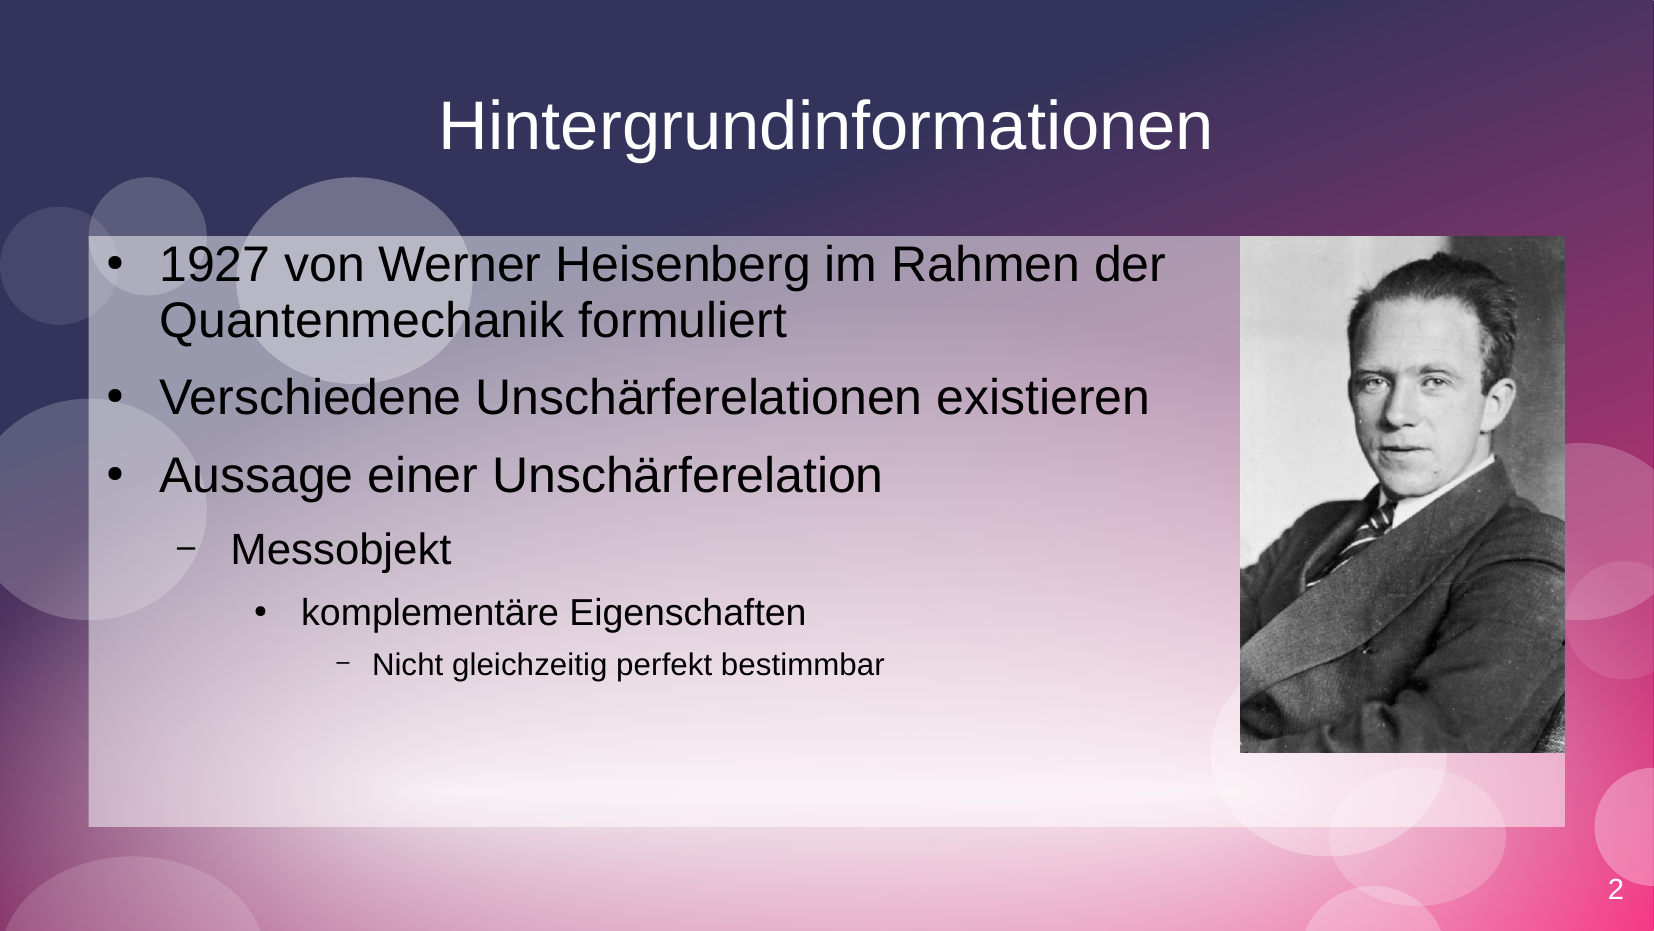

# Hintergrundinformationen
1927 von Werner Heisenberg im Rahmen der Quantenmechanik formuliert
Verschiedene Unschärferelationen existieren
Aussage einer Unschärferelation
Messobjekt
komplementäre Eigenschaften
Nicht gleichzeitig perfekt bestimmbar